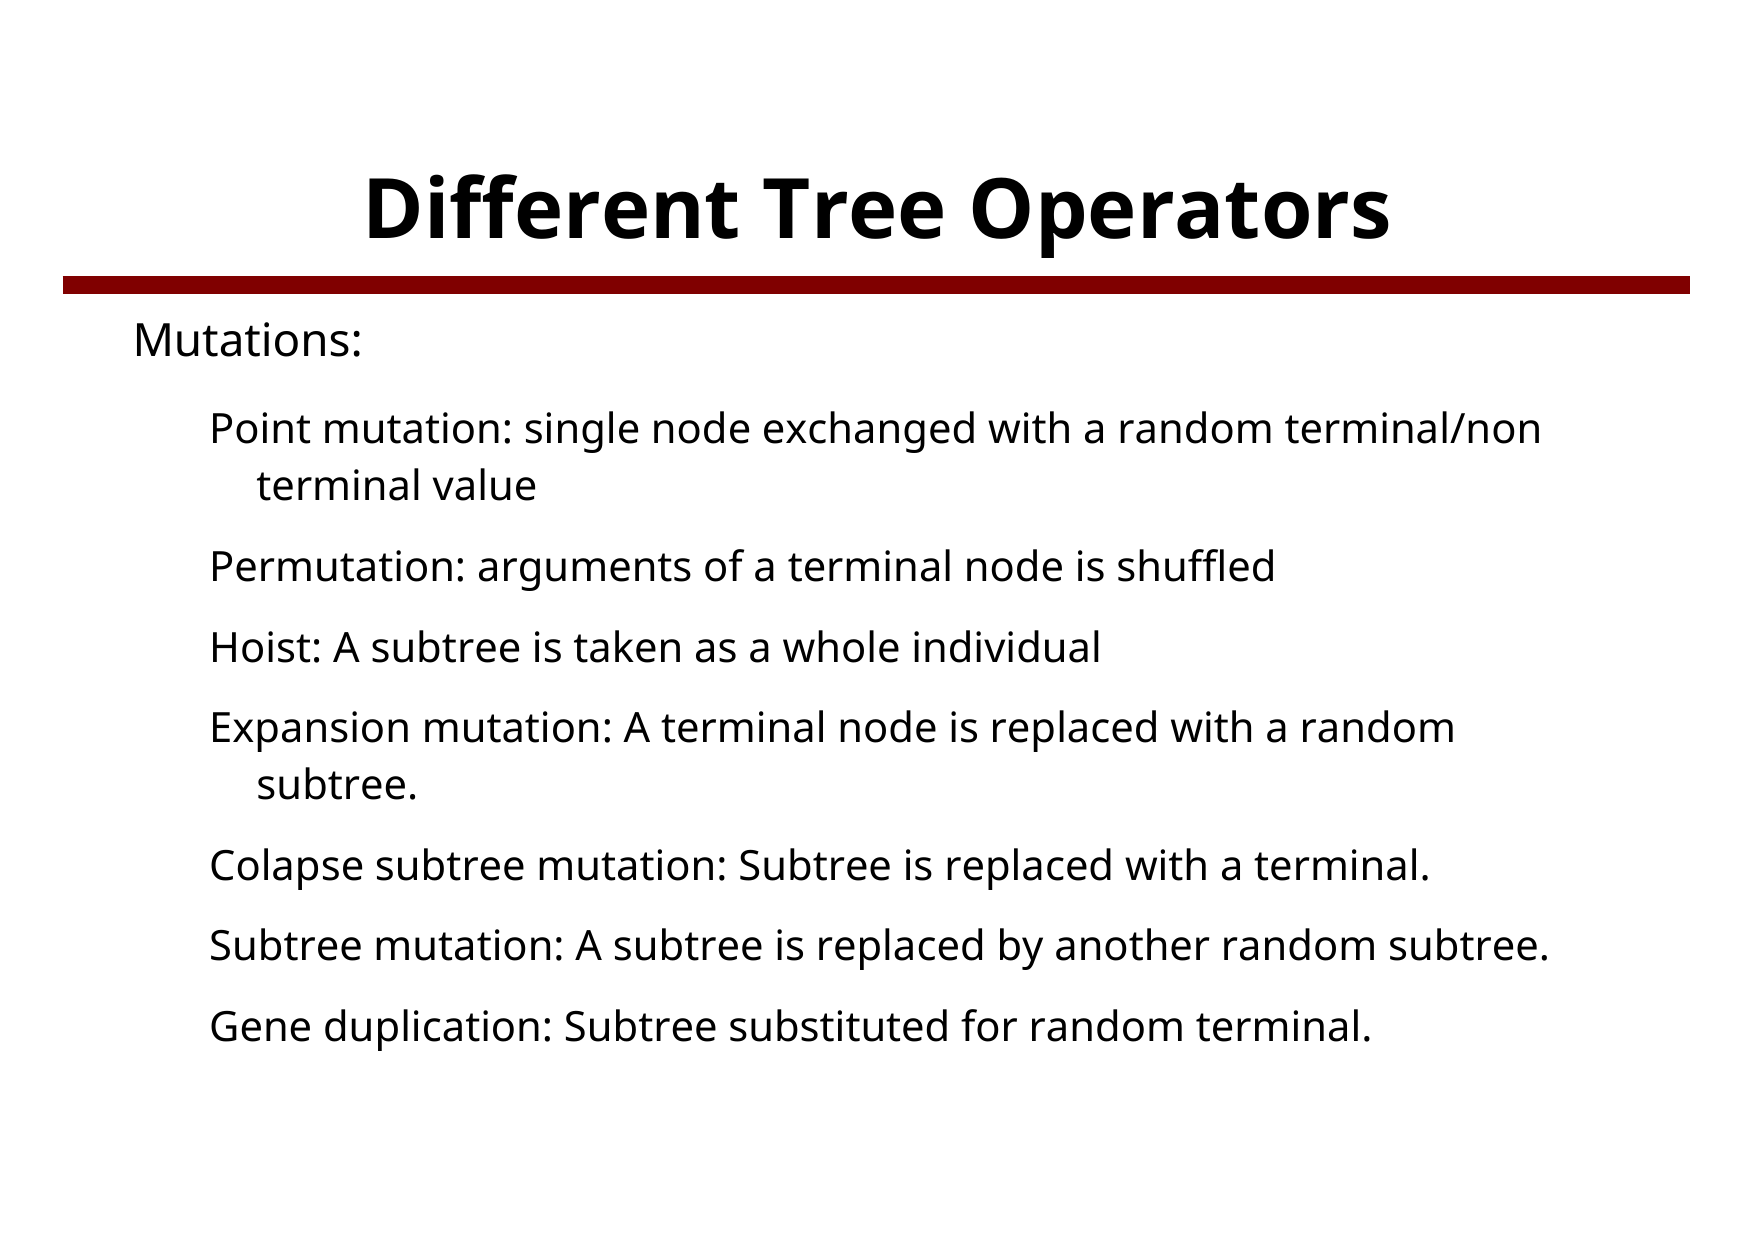

# Different Tree Operators
Mutations:
Point mutation: single node exchanged with a random terminal/non terminal value
Permutation: arguments of a terminal node is shuffled
Hoist: A subtree is taken as a whole individual
Expansion mutation: A terminal node is replaced with a random subtree.
Colapse subtree mutation: Subtree is replaced with a terminal.
Subtree mutation: A subtree is replaced by another random subtree.
Gene duplication: Subtree substituted for random terminal.